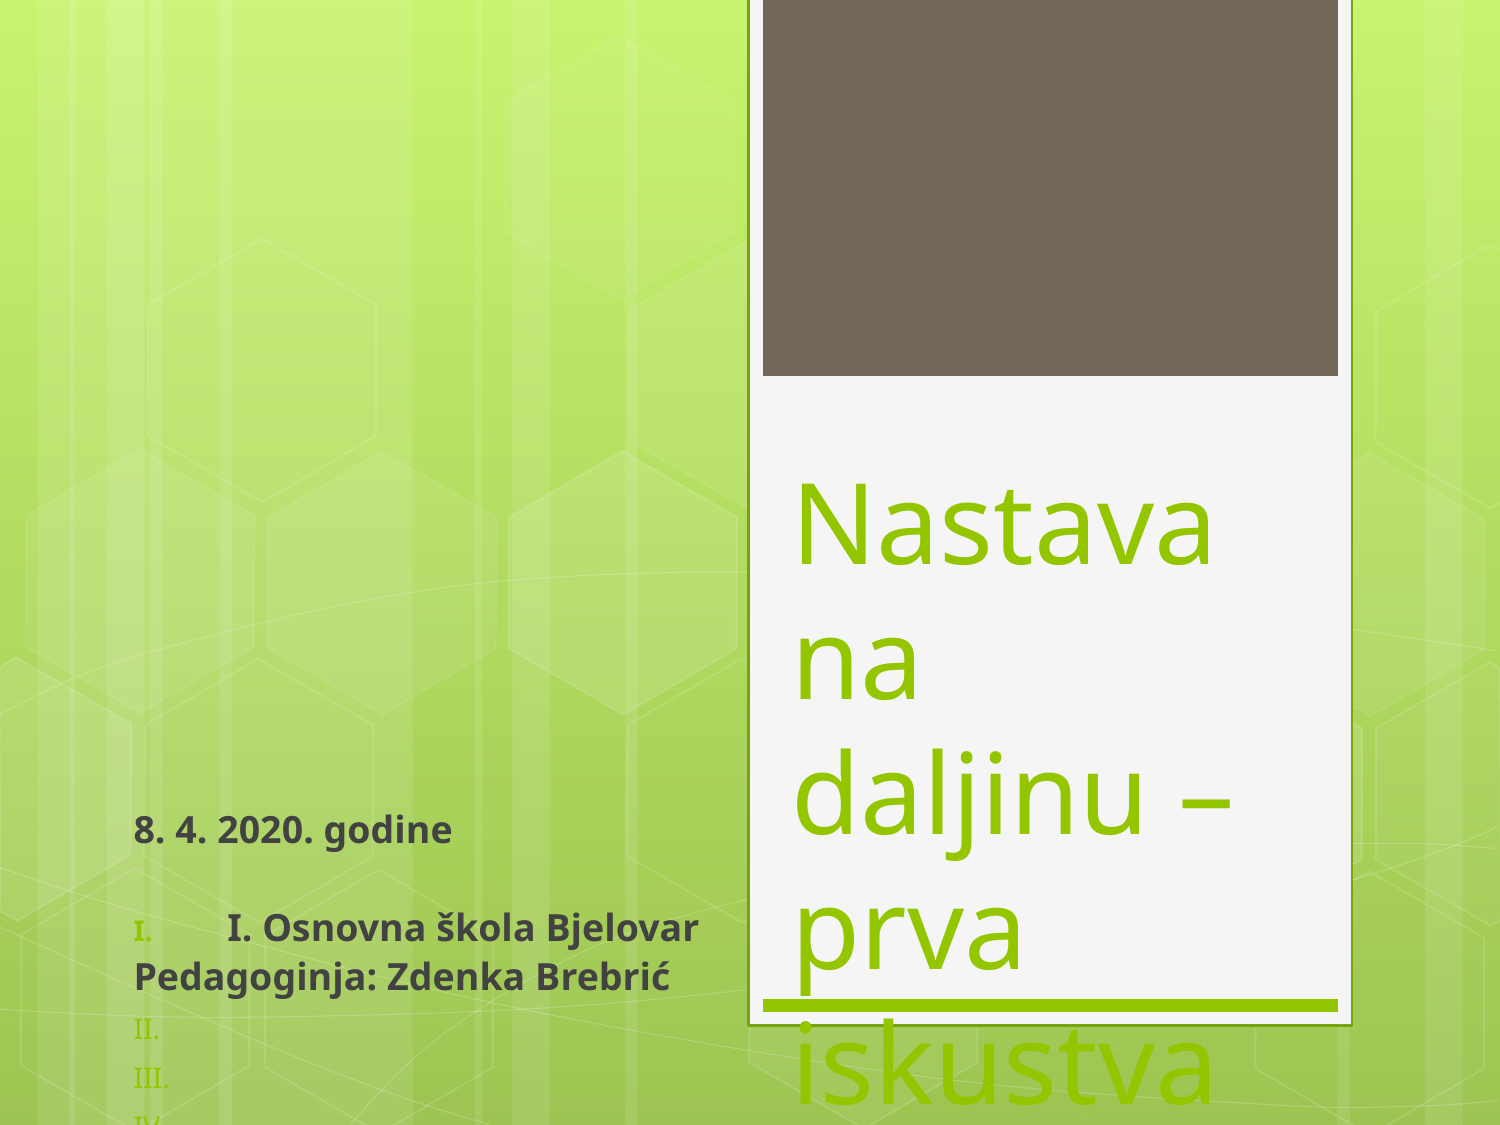

# Nastava na daljinu – prva iskustva
8. 4. 2020. godine
I. Osnovna škola Bjelovar
Pedagoginja: Zdenka Brebrić